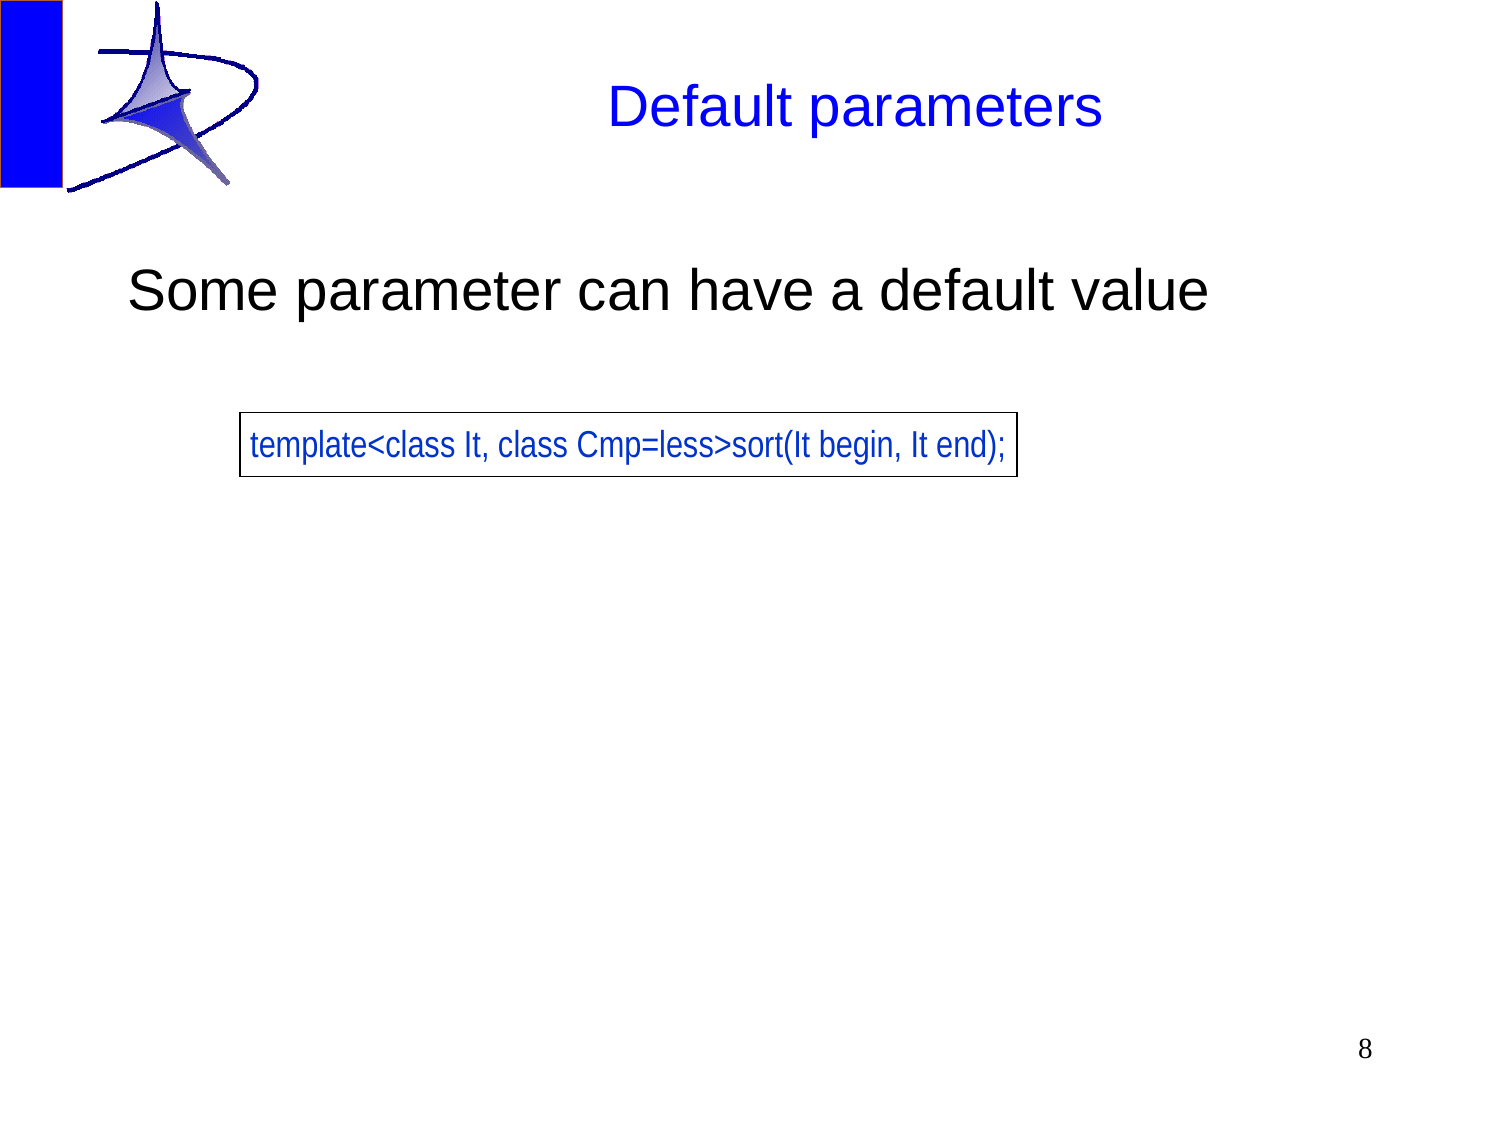

# Default parameters
Some parameter can have a default value
template<class It, class Cmp=less>sort(It begin, It end);
8